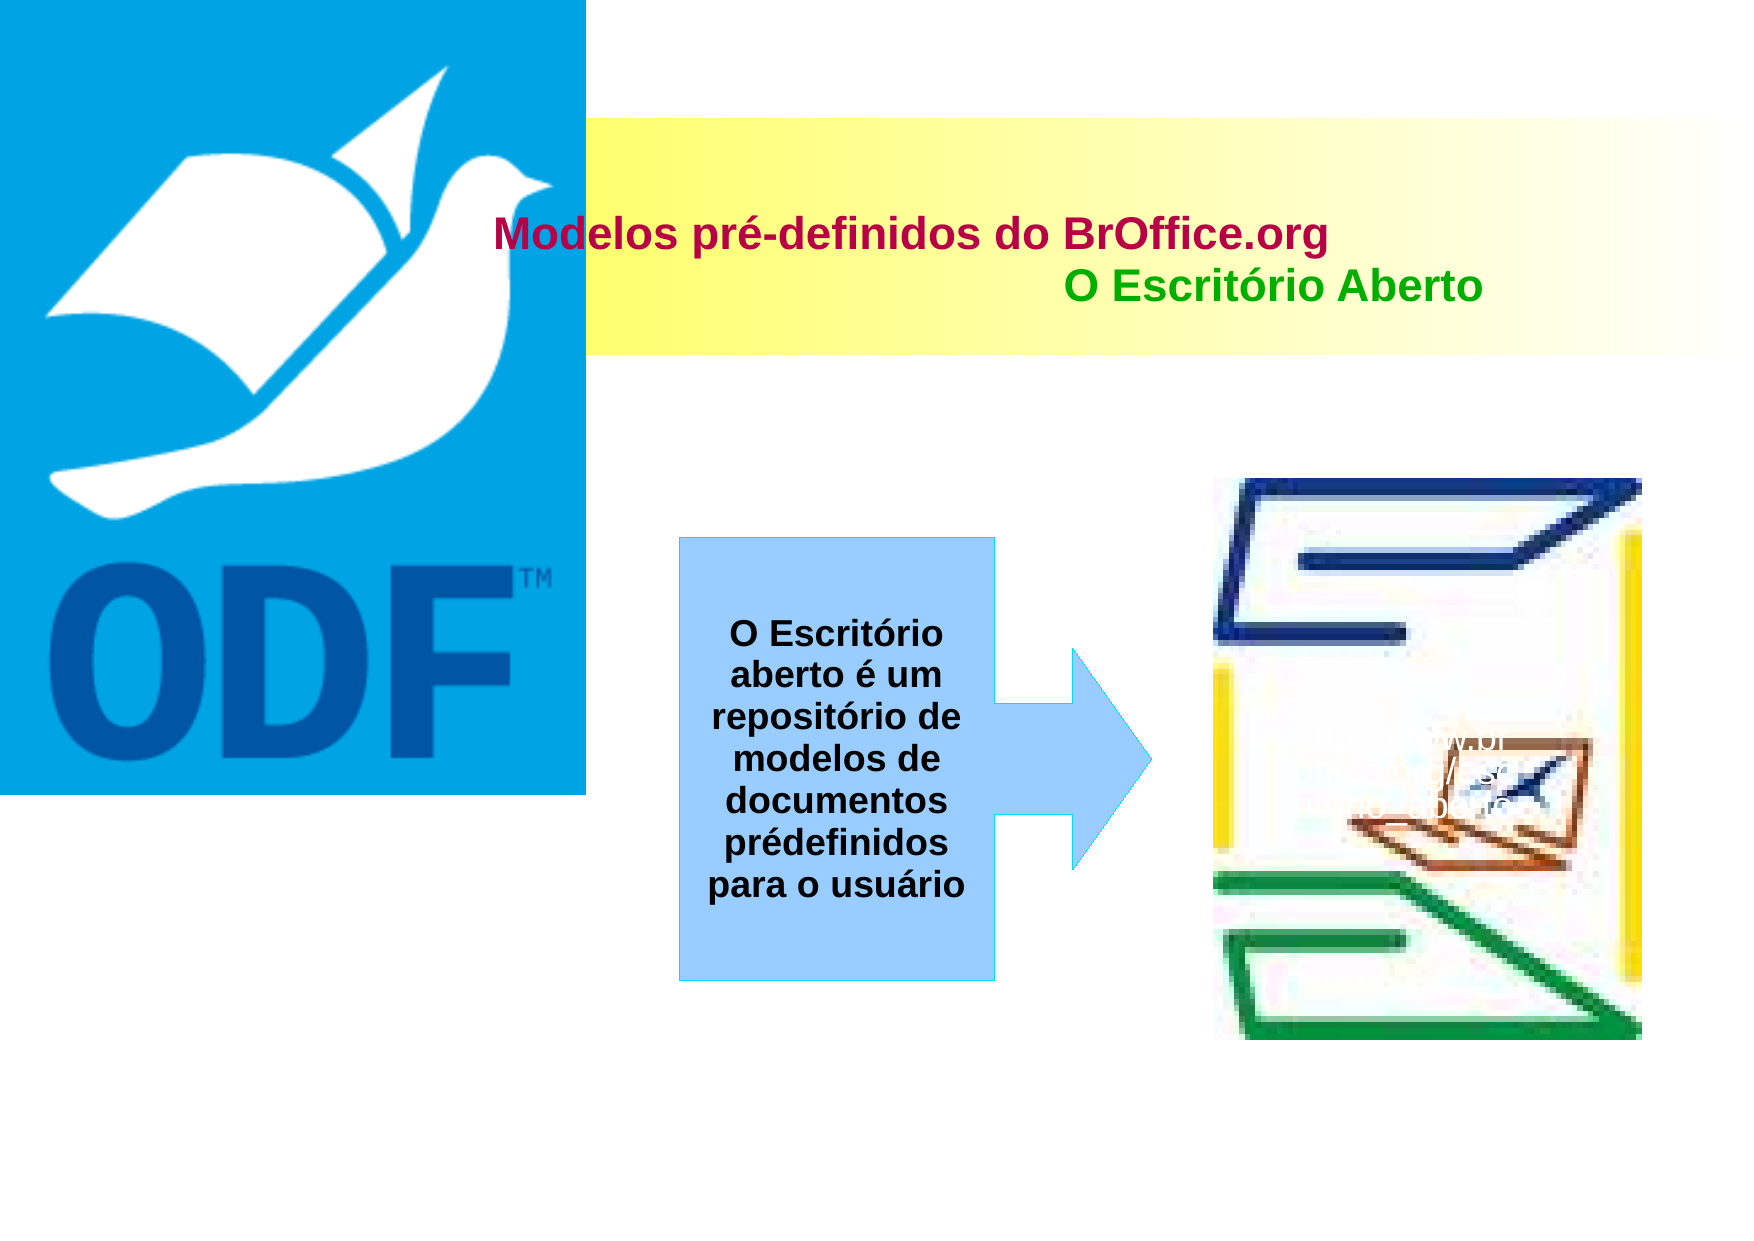

Modelos pré-definidos do BrOffice.org
						 O Escritório Aberto
O Escritório
aberto é um
repositório de
modelos de
documentos
prédefinidos
para o usuário
http://www.broffice.org/escritorio_aberto